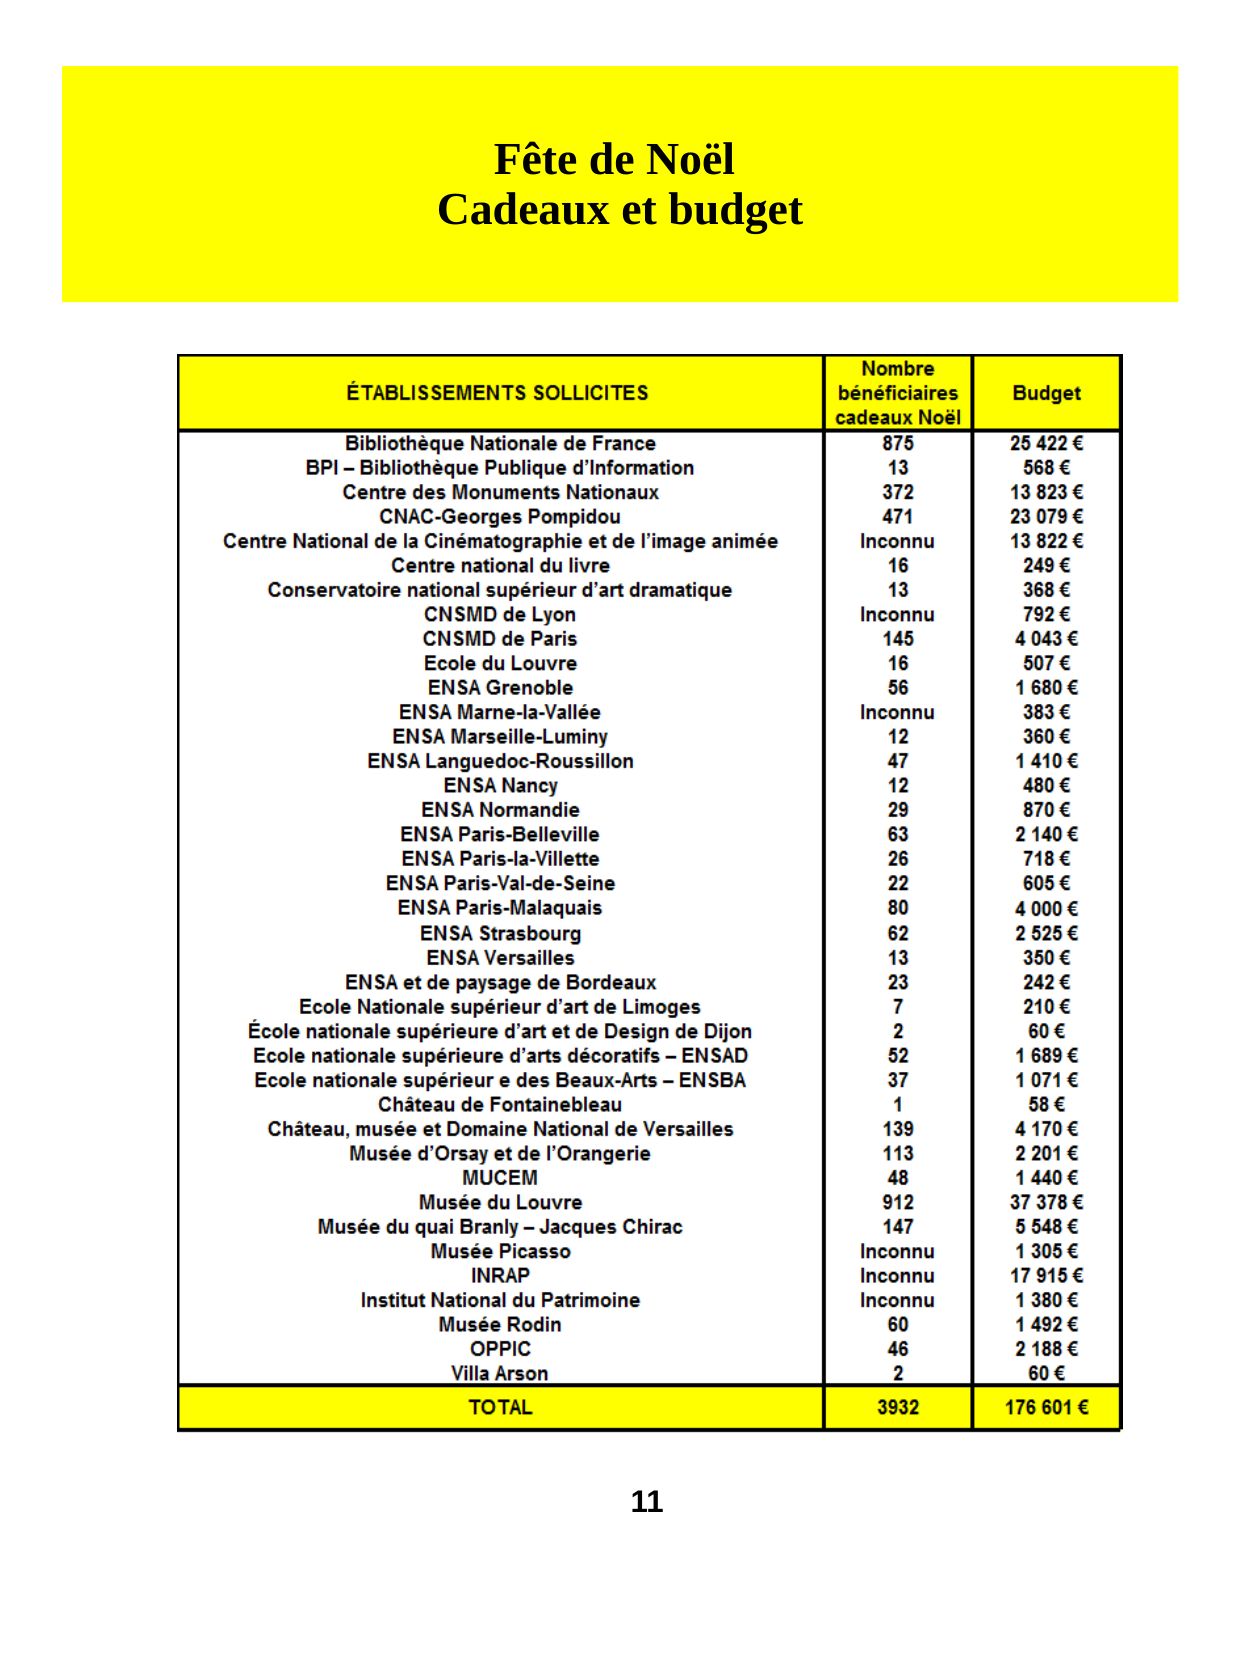

#
Fête de Noël
Cadeaux et budget